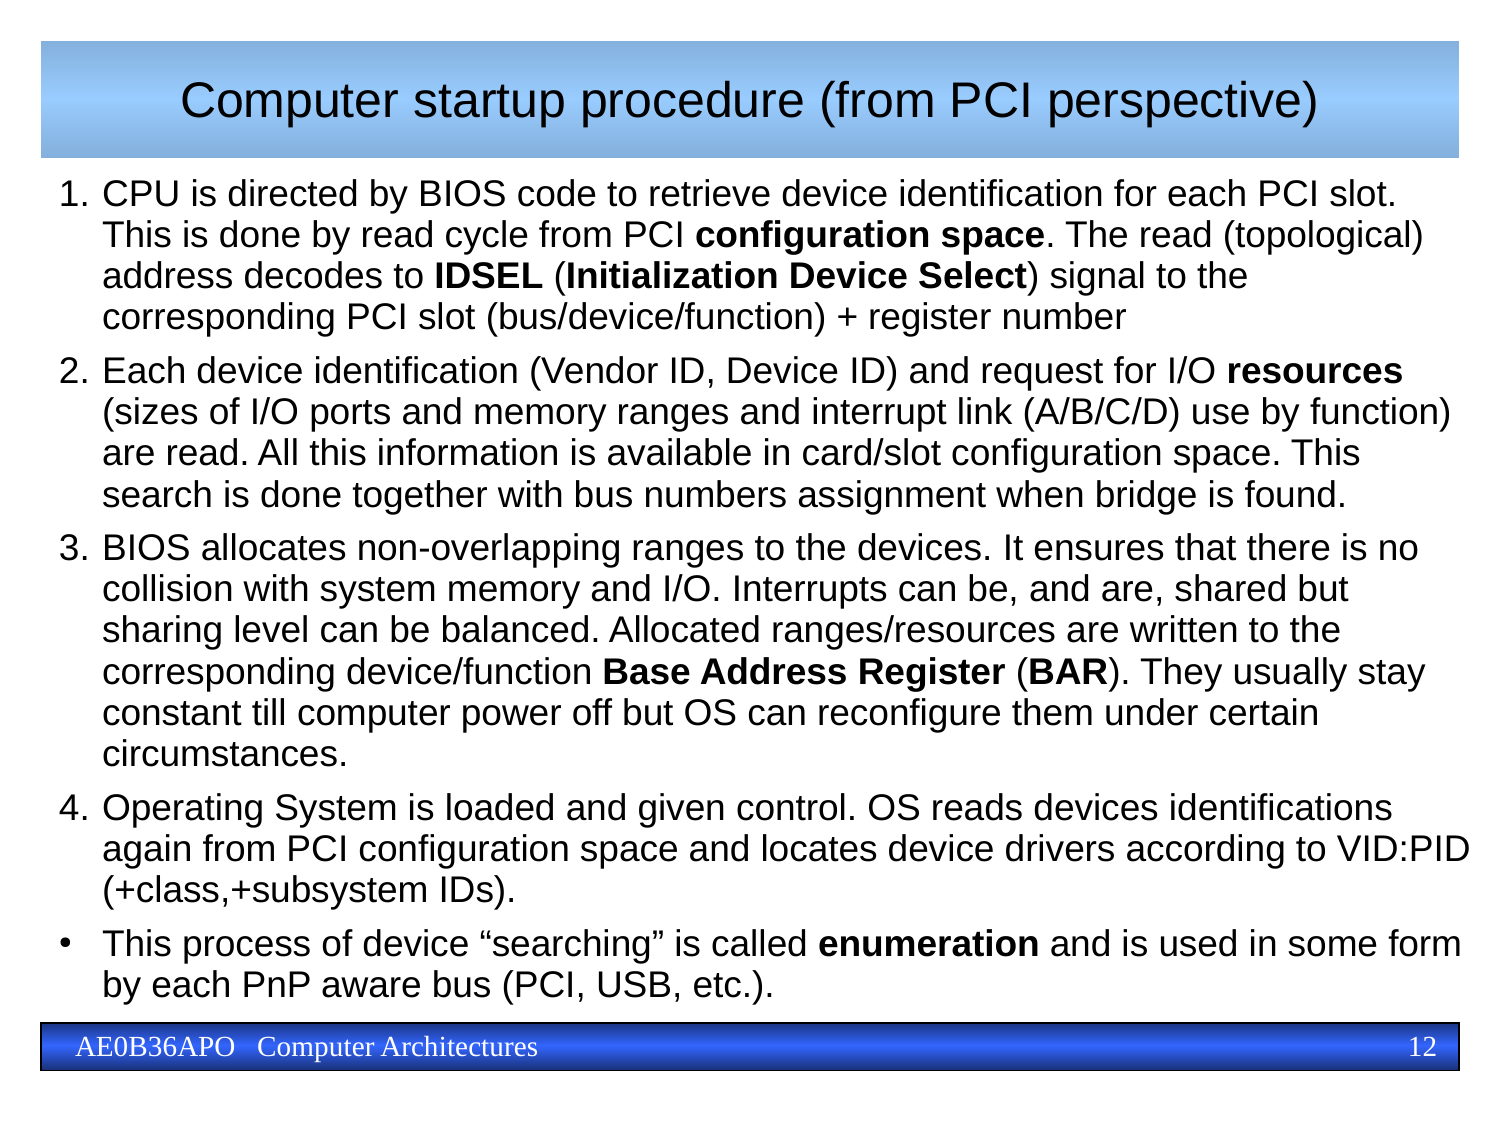

# Computer startup procedure (from PCI perspective)
CPU is directed by BIOS code to retrieve device identification for each PCI slot. This is done by read cycle from PCI configuration space. The read (topological) address decodes to IDSEL (Initialization Device Select) signal to the corresponding PCI slot (bus/device/function) + register number
Each device identification (Vendor ID, Device ID) and request for I/O resources (sizes of I/O ports and memory ranges and interrupt link (A/B/C/D) use by function) are read. All this information is available in card/slot configuration space. This search is done together with bus numbers assignment when bridge is found.
BIOS allocates non-overlapping ranges to the devices. It ensures that there is no collision with system memory and I/O. Interrupts can be, and are, shared but sharing level can be balanced. Allocated ranges/resources are written to the corresponding device/function Base Address Register (BAR). They usually stay constant till computer power off but OS can reconfigure them under certain circumstances.
Operating System is loaded and given control. OS reads devices identifications again from PCI configuration space and locates device drivers according to VID:PID (+class,+subsystem IDs).
This process of device “searching” is called enumeration and is used in some form by each PnP aware bus (PCI, USB, etc.).
AE0B36APO Computer Architectures
12